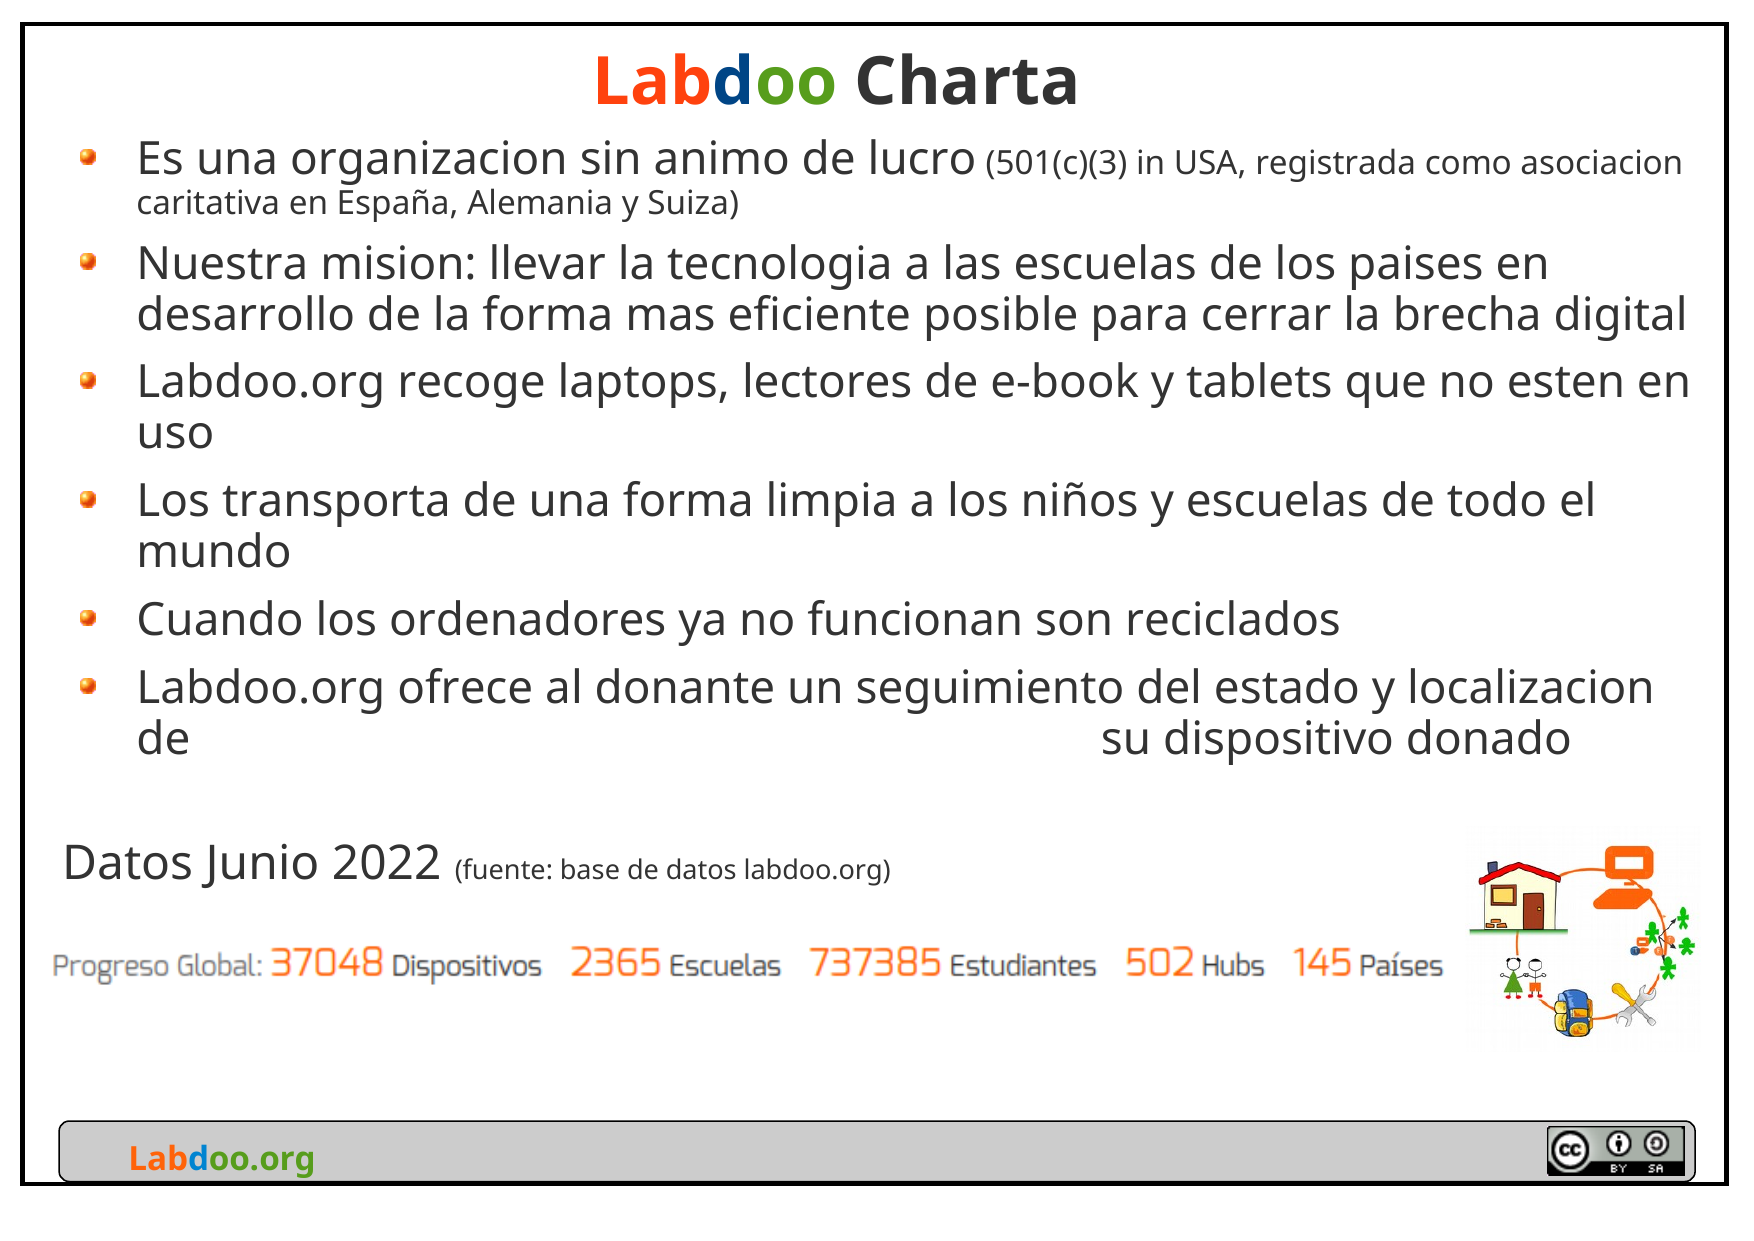

# Labdoo Charta
Es una organizacion sin animo de lucro (501(c)(3) in USA, registrada como asociacion caritativa en España, Alemania y Suiza)
Nuestra mision: llevar la tecnologia a las escuelas de los paises en desarrollo de la forma mas eficiente posible para cerrar la brecha digital
Labdoo.org recoge laptops, lectores de e-book y tablets que no esten en uso
Los transporta de una forma limpia a los niños y escuelas de todo el mundo
Cuando los ordenadores ya no funcionan son reciclados
Labdoo.org ofrece al donante un seguimiento del estado y localizacion de su dispositivo donado
Datos Junio 2022 (fuente: base de datos labdoo.org)
Labdoo.org